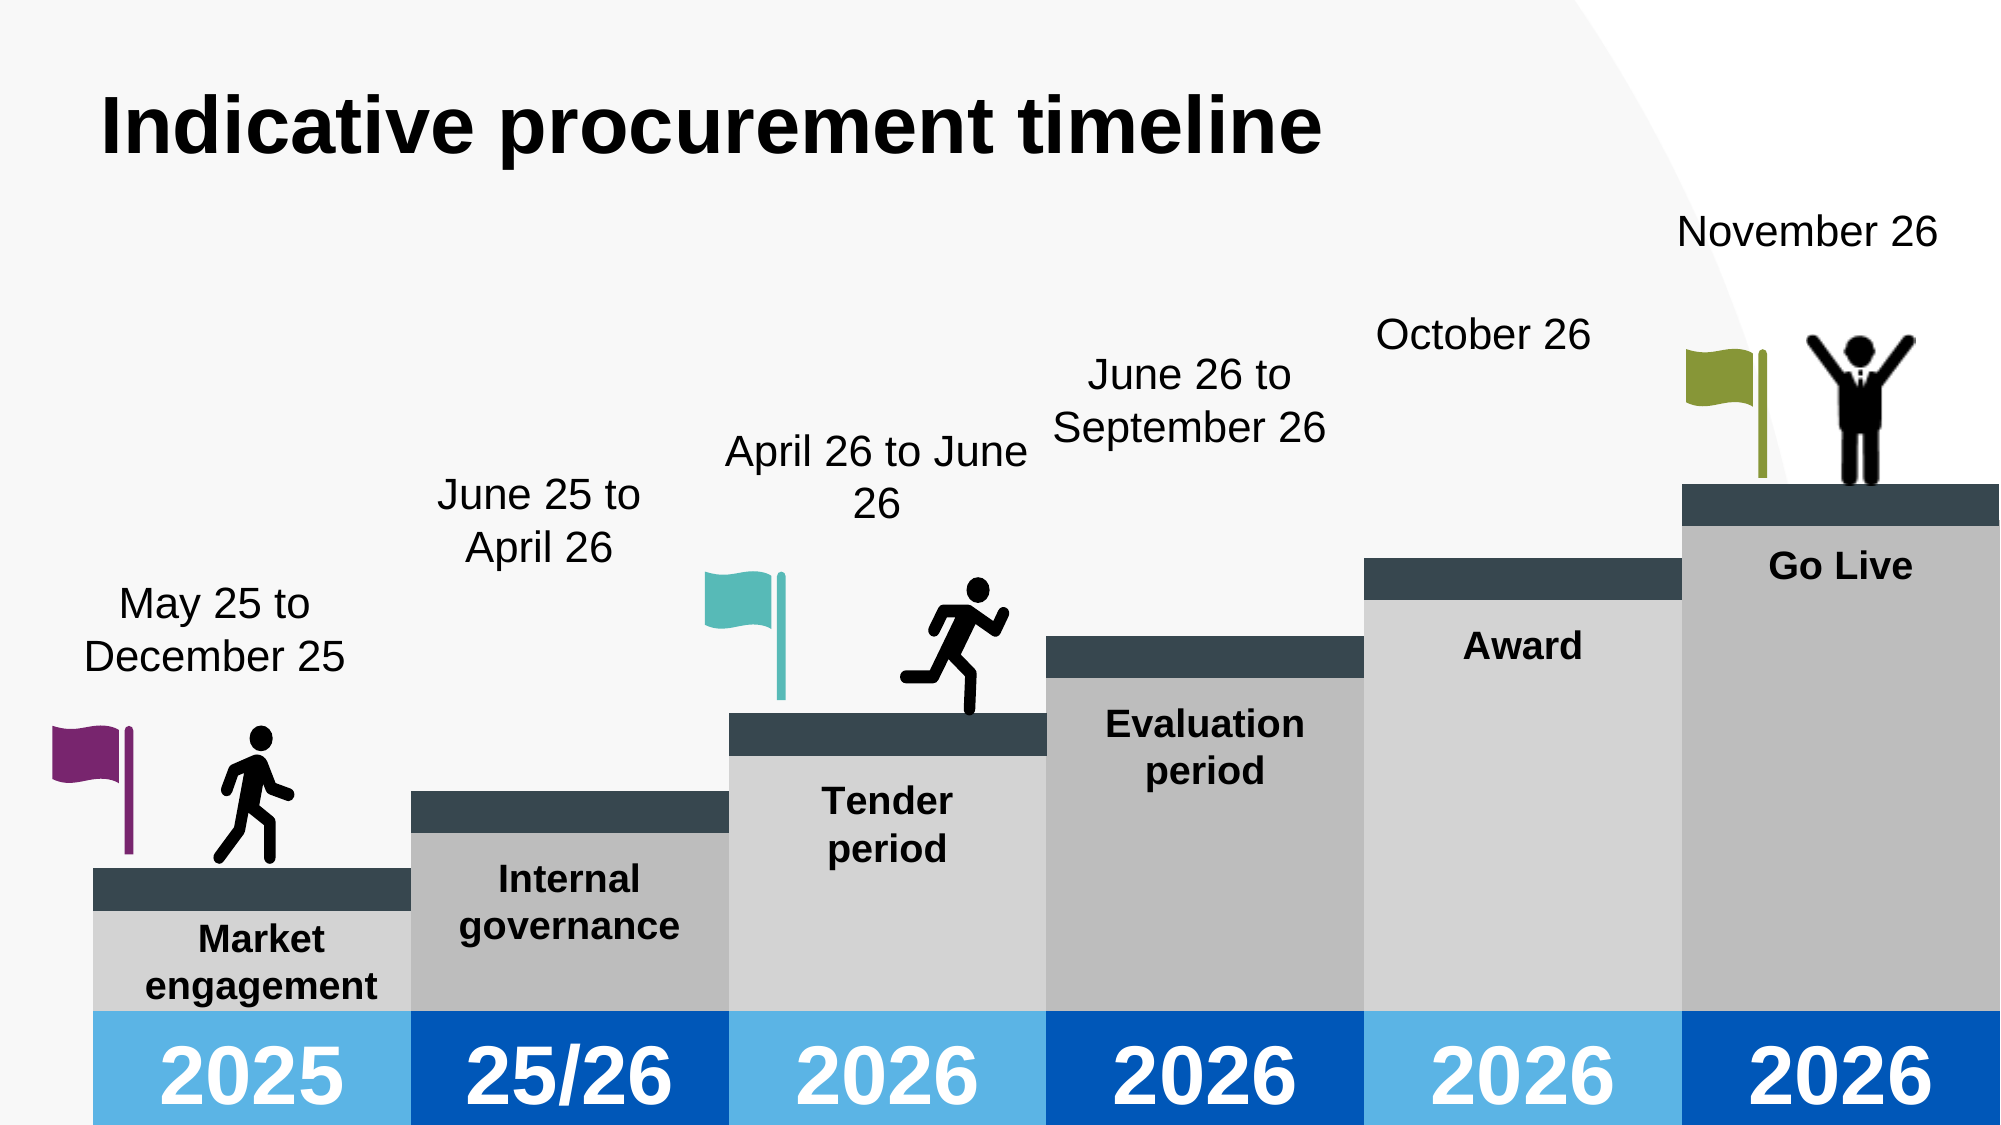

# Indicative procurement timeline
November 26
October 26
June 26 to September 26
April 26 to June 26
June 25 to April 26
Go Live
May 25 to December 25
Award
Evaluation
period
Tender
period
Internal governance
Market engagement
2025
25/26
2026
2026
2026
2026